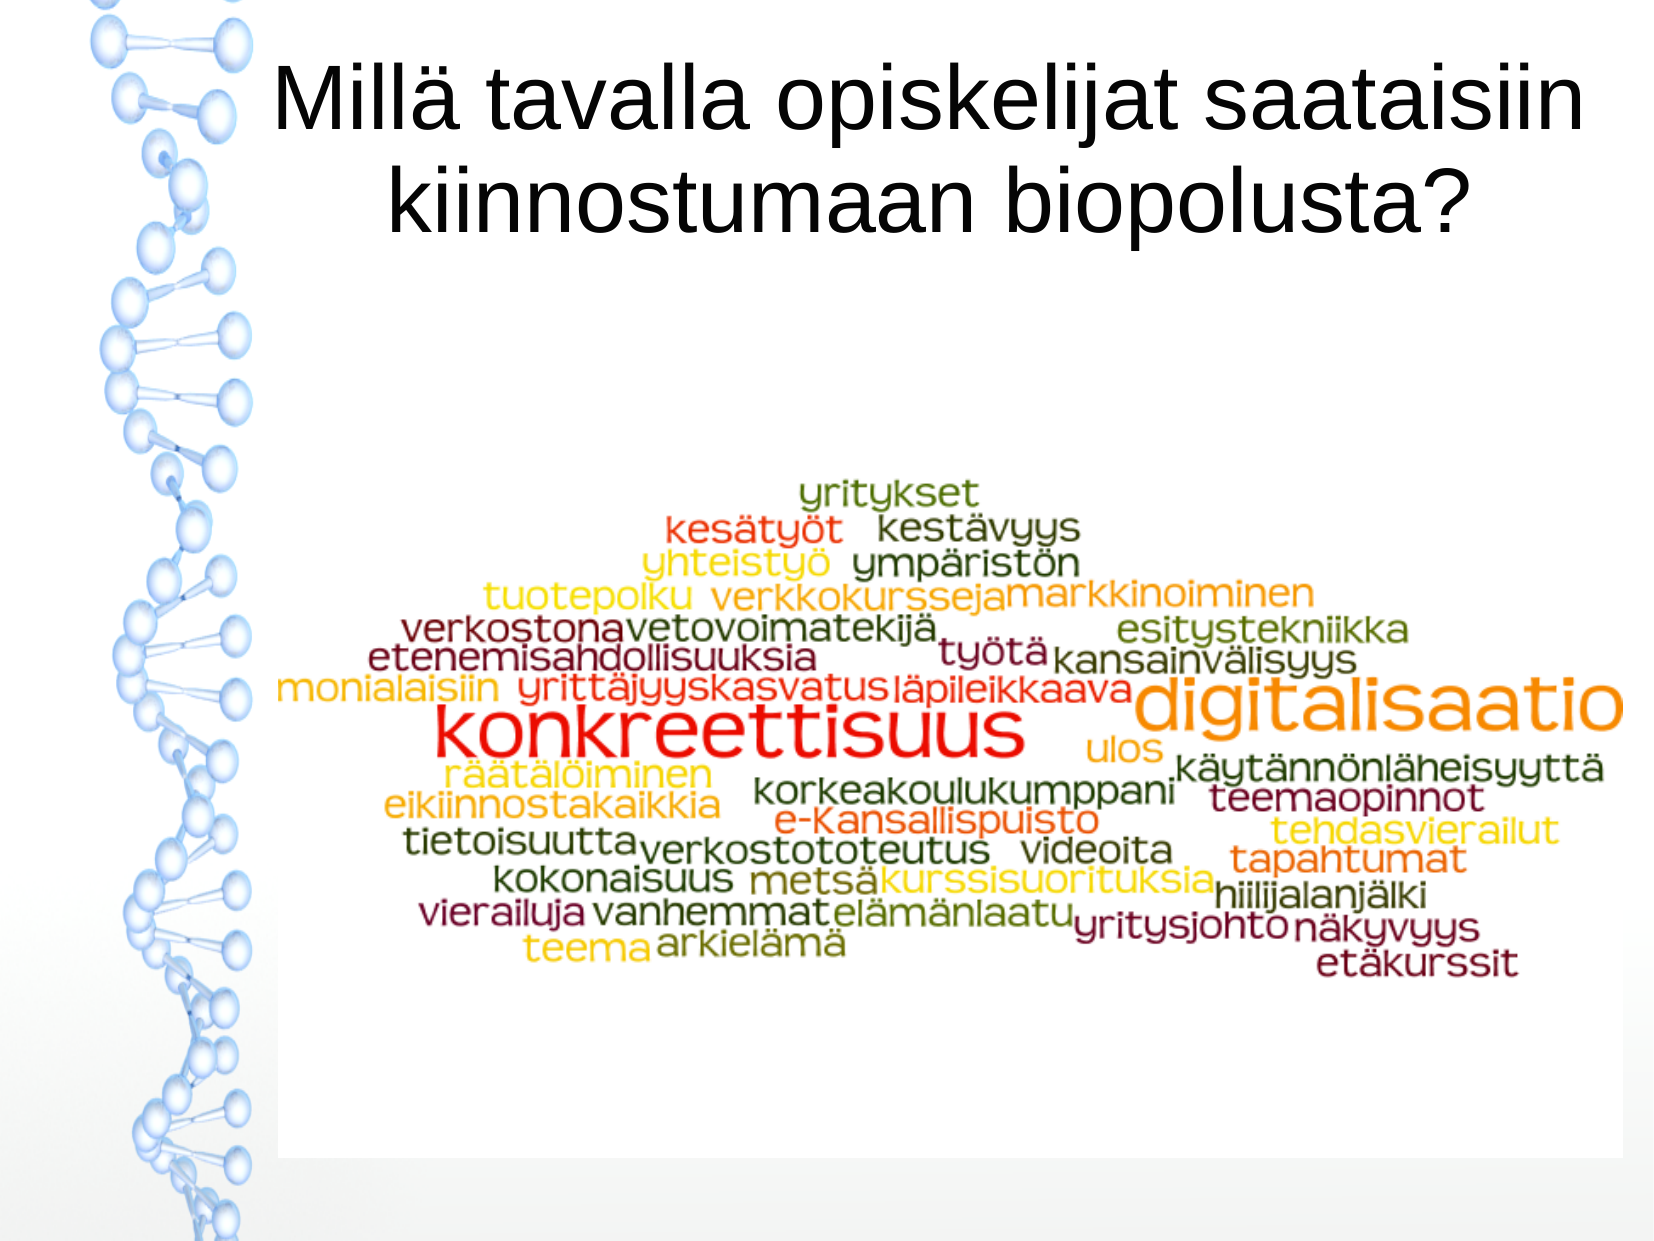

# Millä tavalla opiskelijat saataisiin kiinnostumaan biopolusta?